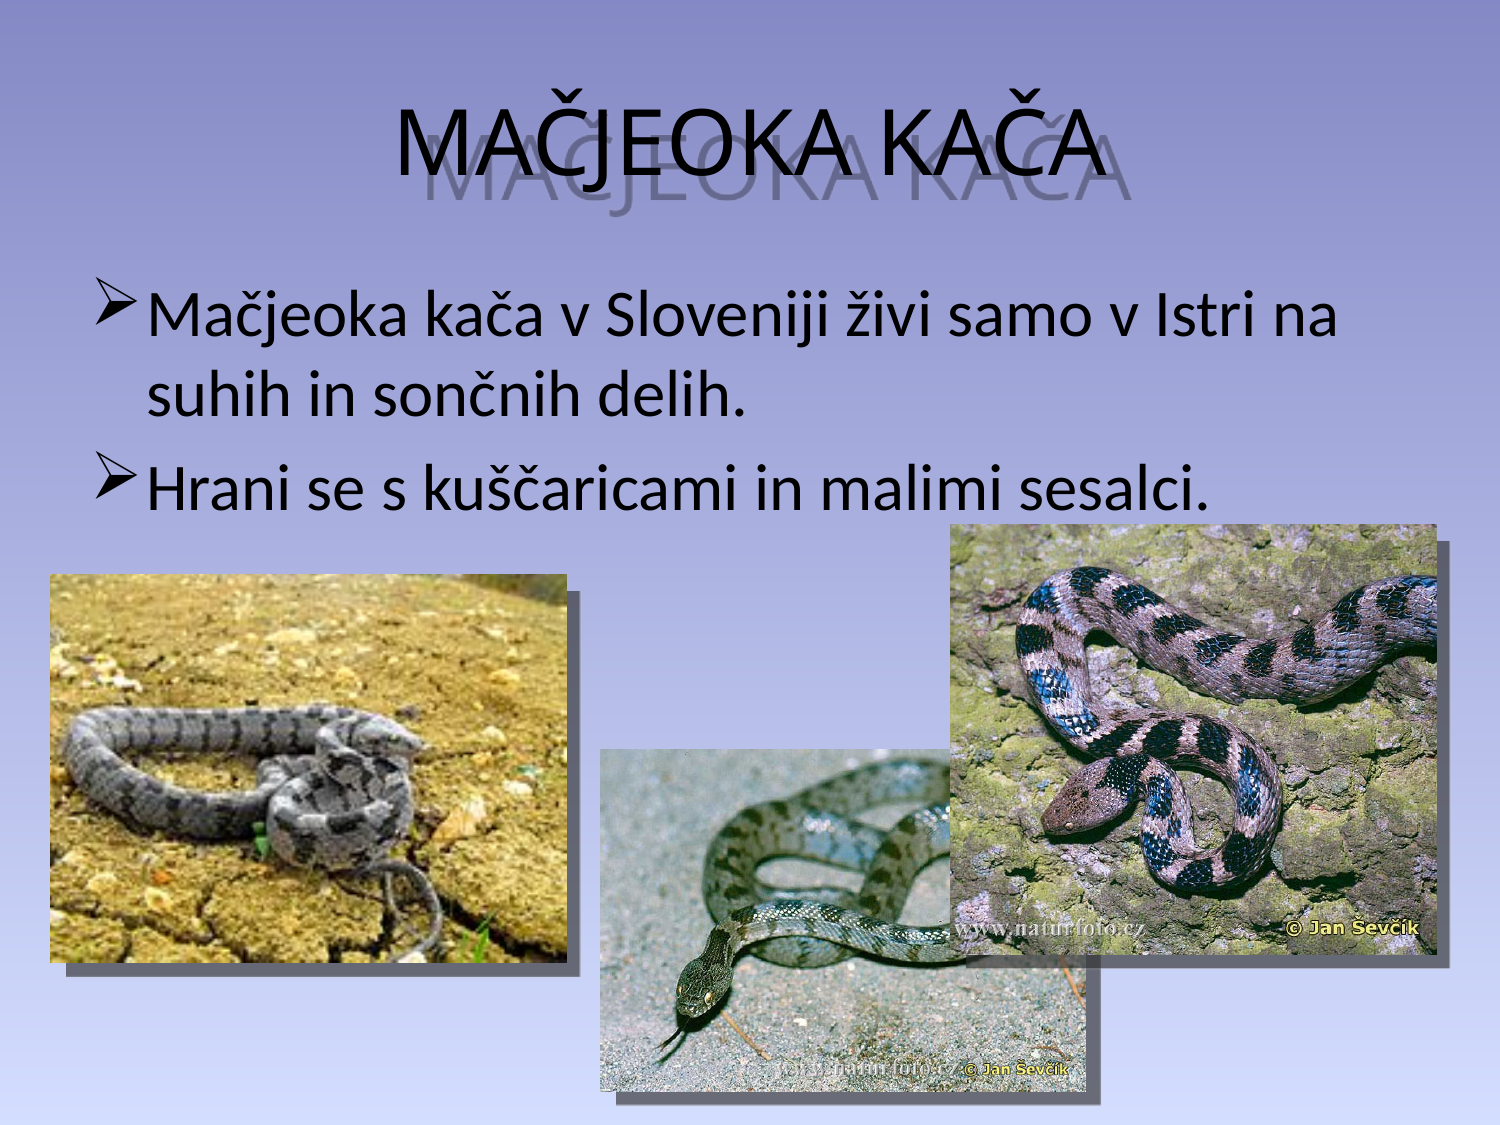

# MAČJEOKA KAČA
Mačjeoka kača v Sloveniji živi samo v Istri na suhih in sončnih delih.
Hrani se s kuščaricami in malimi sesalci.